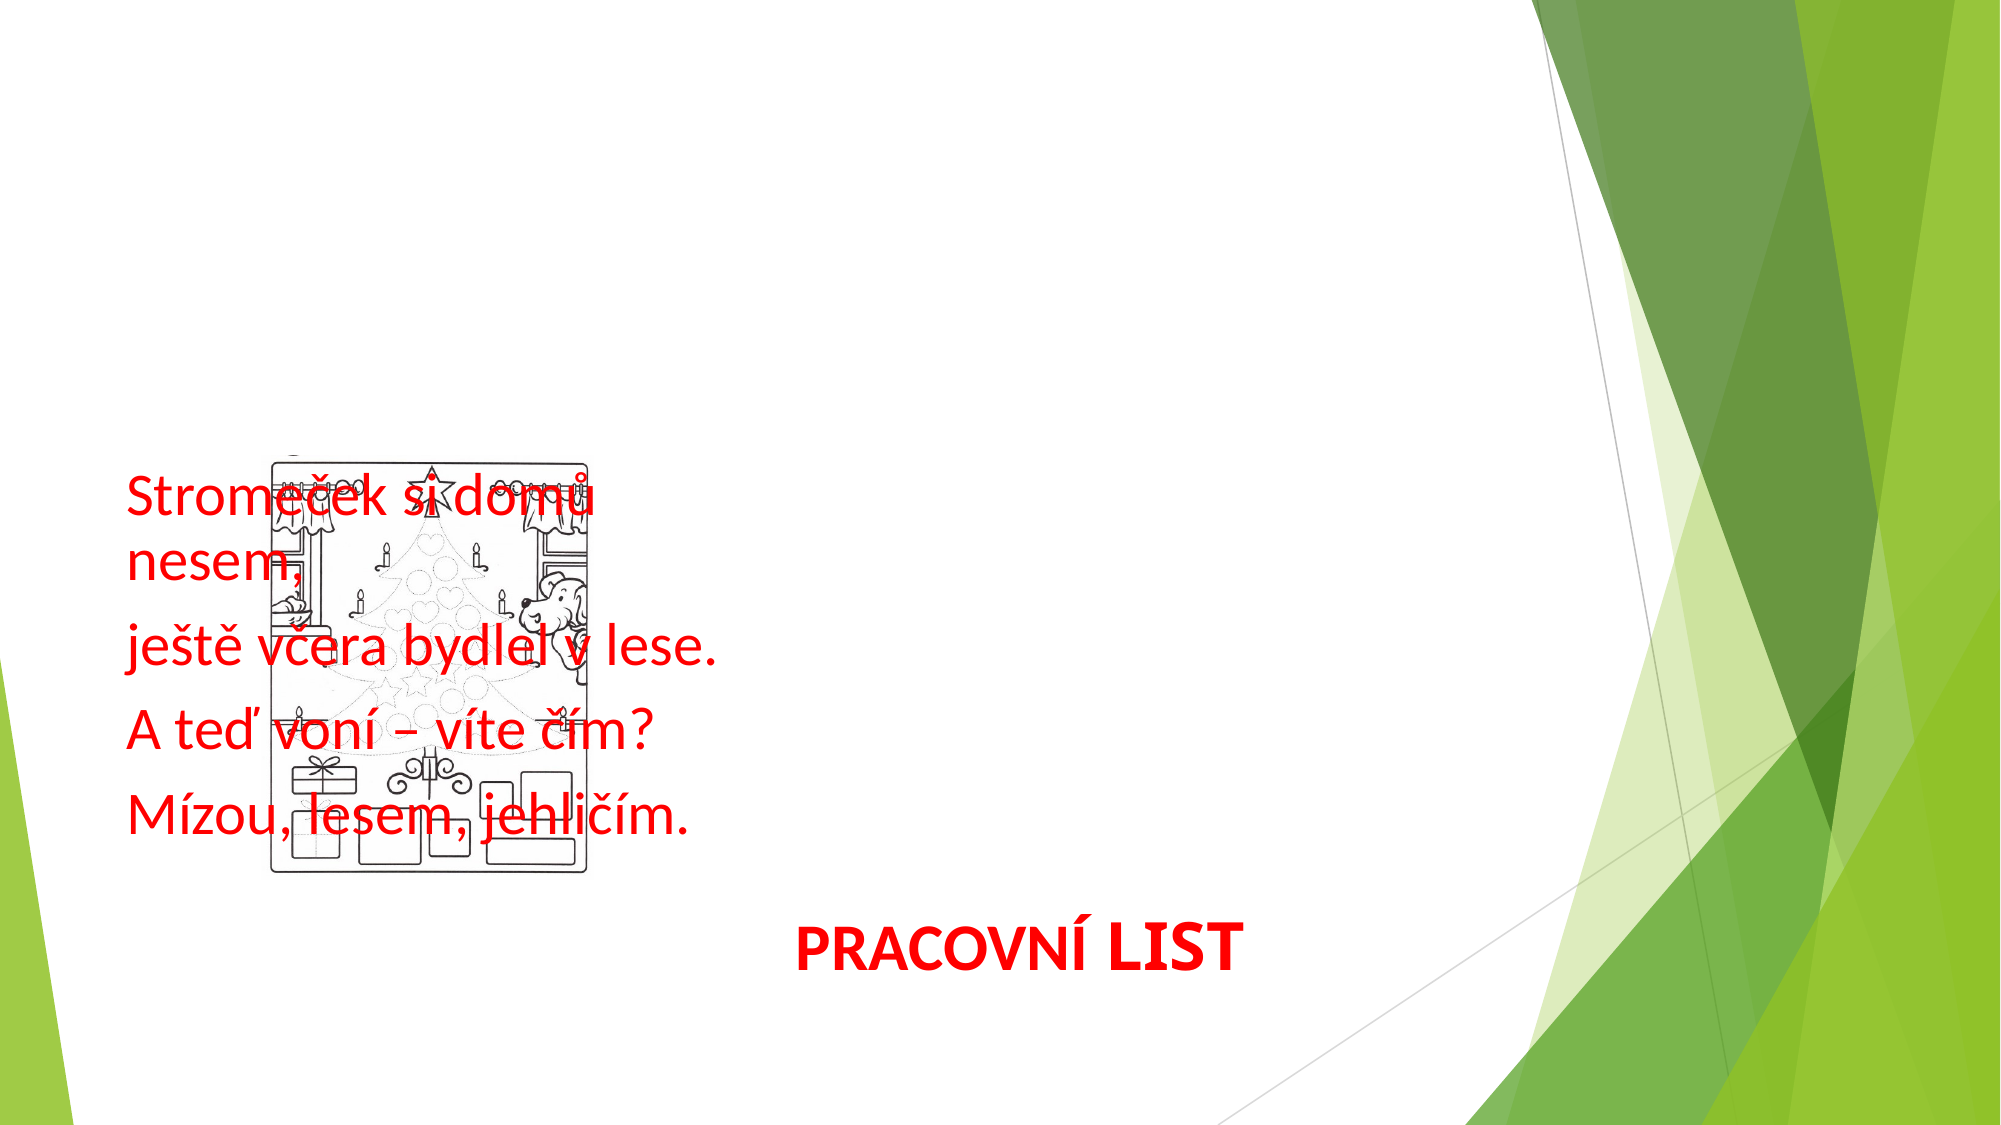

# PRACOVNÍ LIST
Stromeček si domů nesem,
ještě včera bydlel v lese.
A teď voní – víte čím?
Mízou, lesem, jehličím.